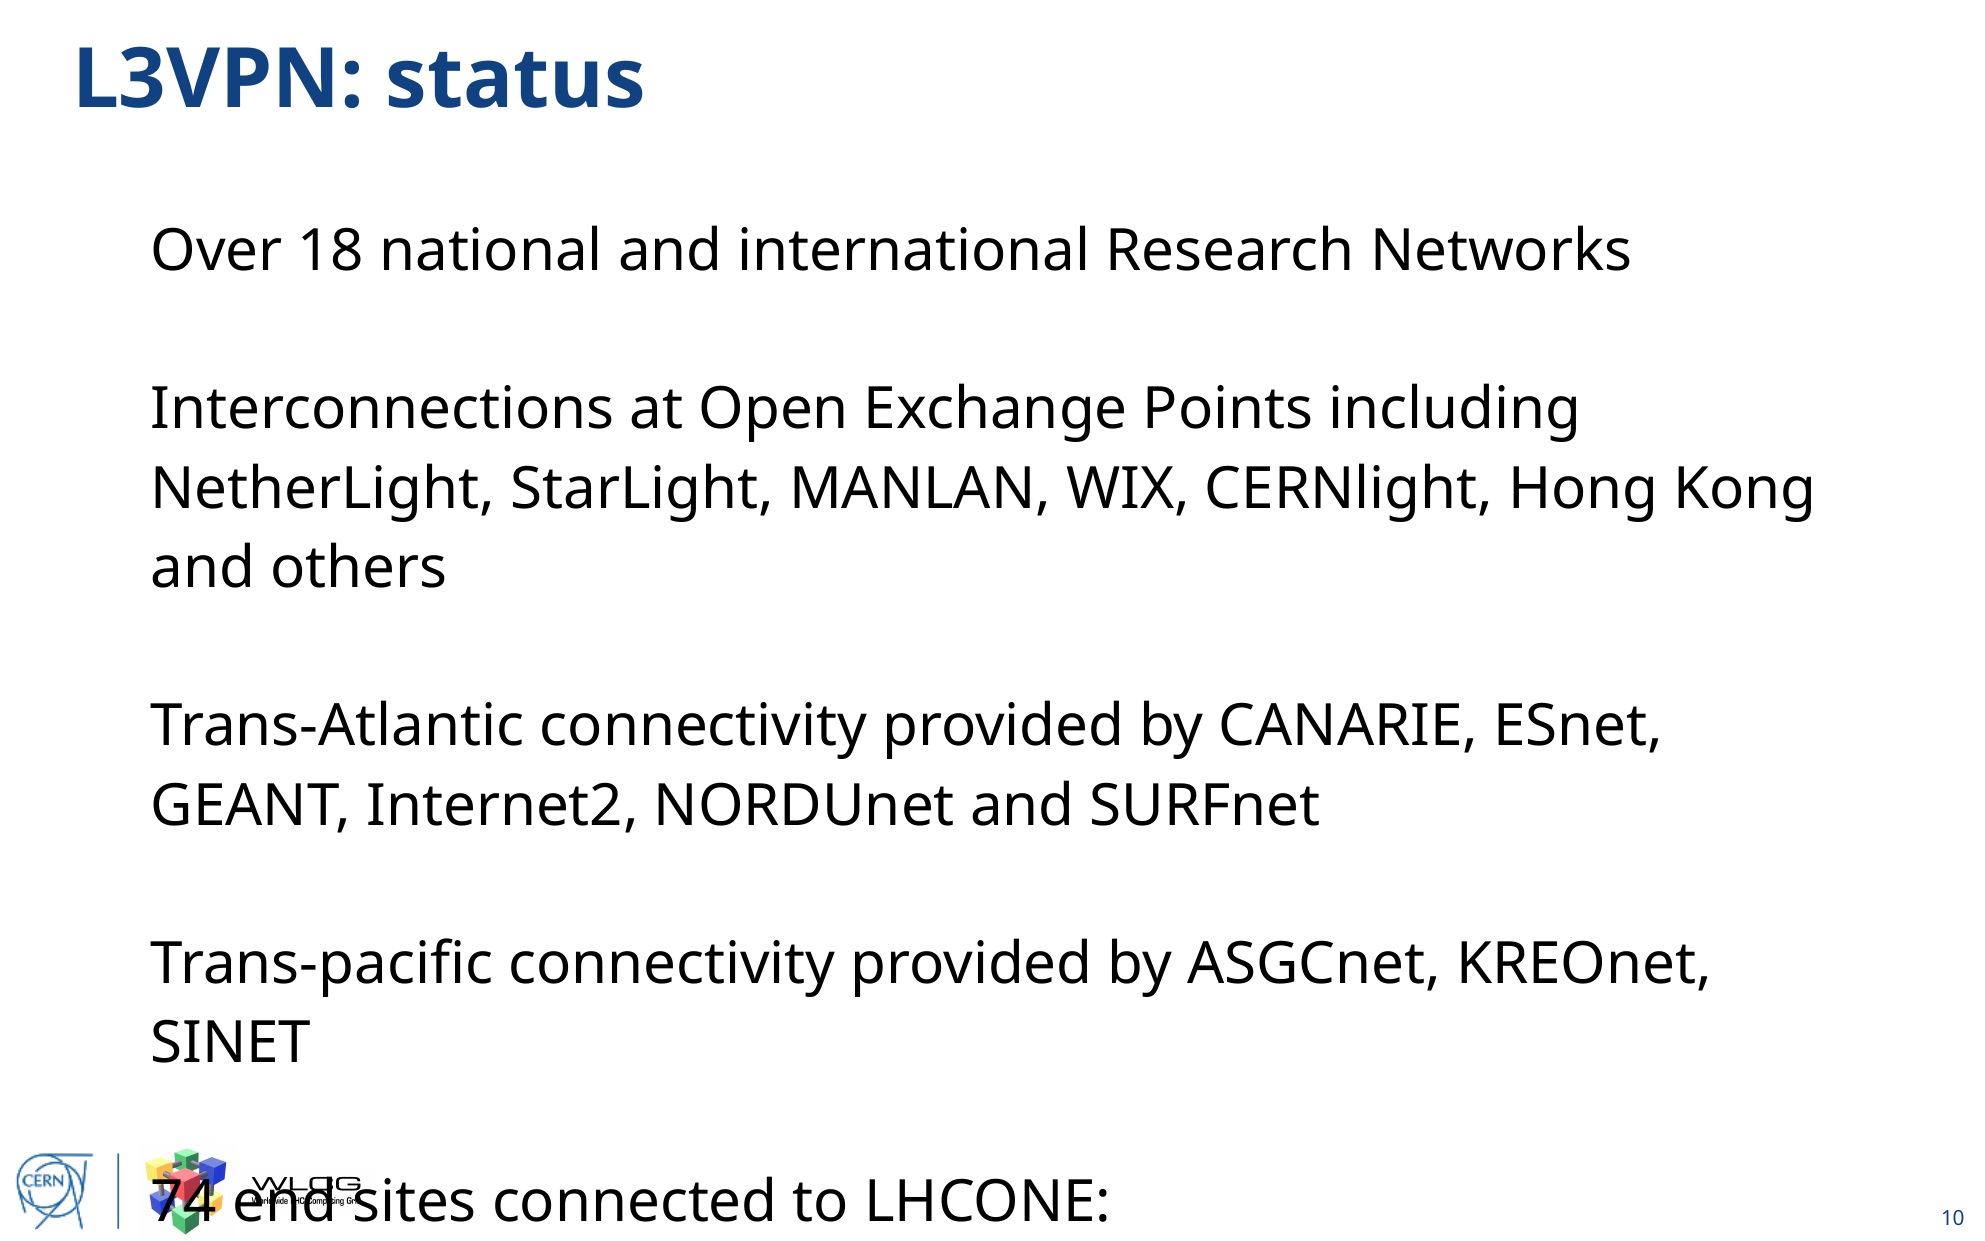

# L3VPN: status
Over 18 national and international Research Networks
Interconnections at Open Exchange Points including NetherLight, StarLight, MANLAN, WIX, CERNlight, Hong Kong and others
Trans-Atlantic connectivity provided by CANARIE, ESnet, GEANT, Internet2, NORDUnet and SURFnet
Trans-pacific connectivity provided by ASGCnet, KREOnet, SINET
74 end sites connected to LHCONE:
- 14 Tier1s
- 60 Tier2s